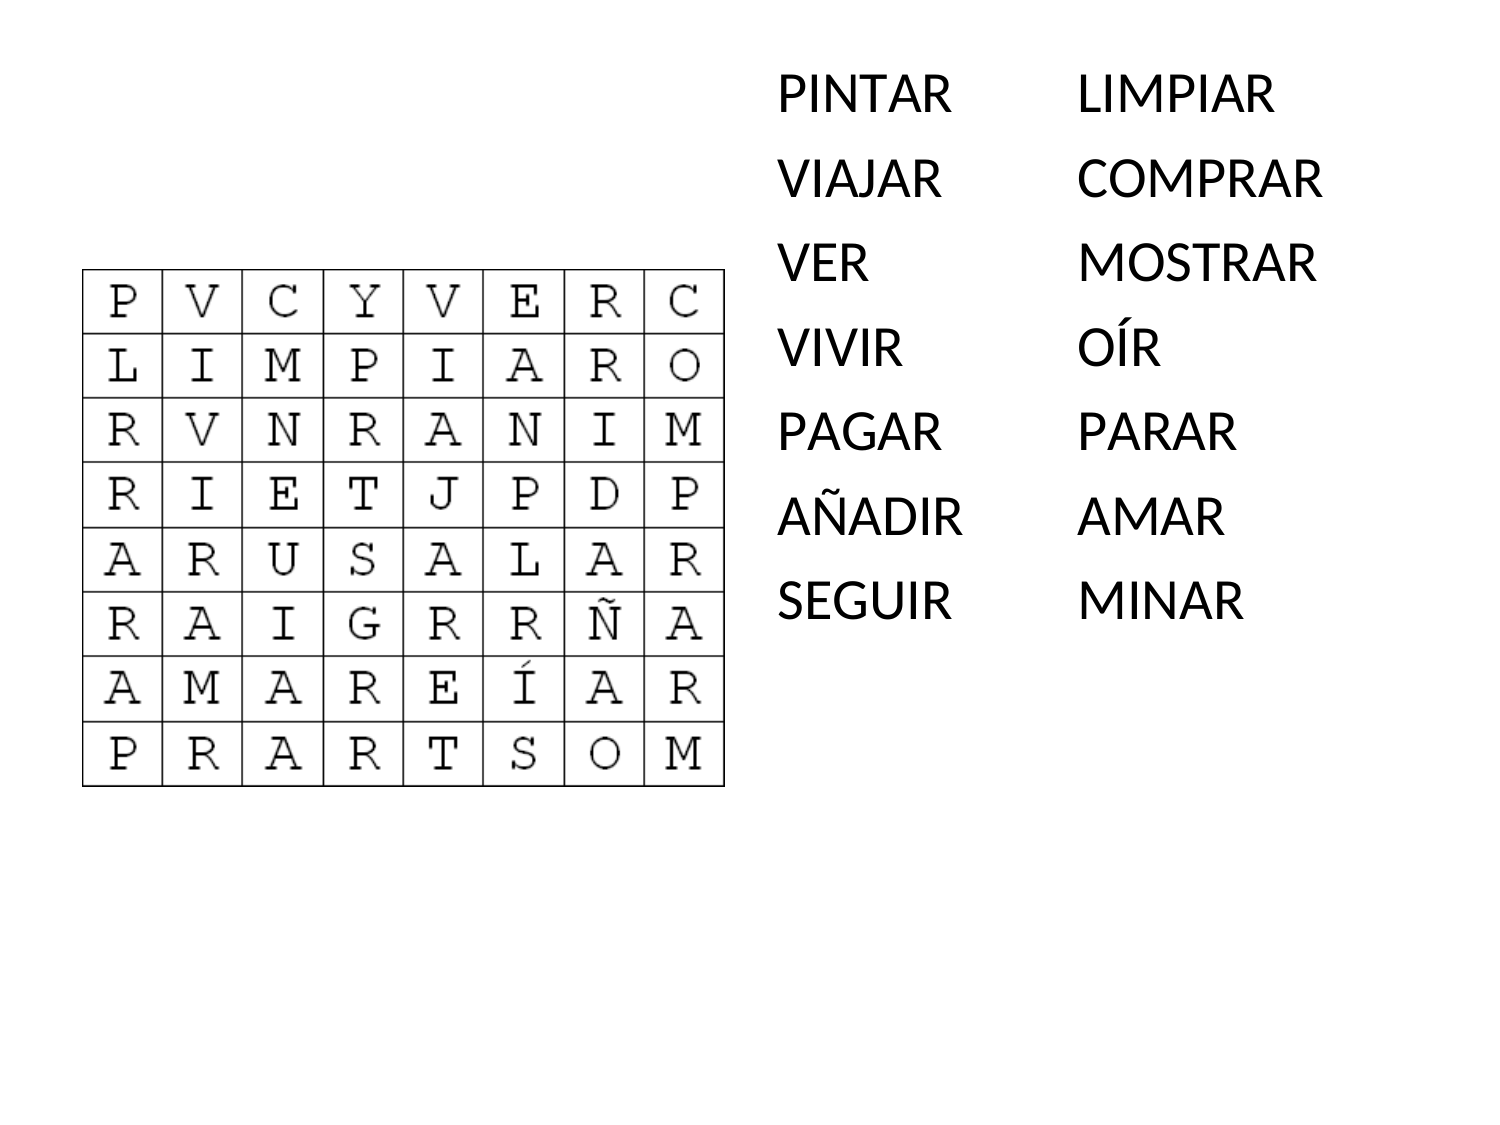

# PINTAR	LIMPIAR
VIAJAR	COMPRAR
VER		MOSTRAR
VIVIR		OÍR
PAGAR	PARAR
AÑADIR	AMAR
SEGUIR	MINAR